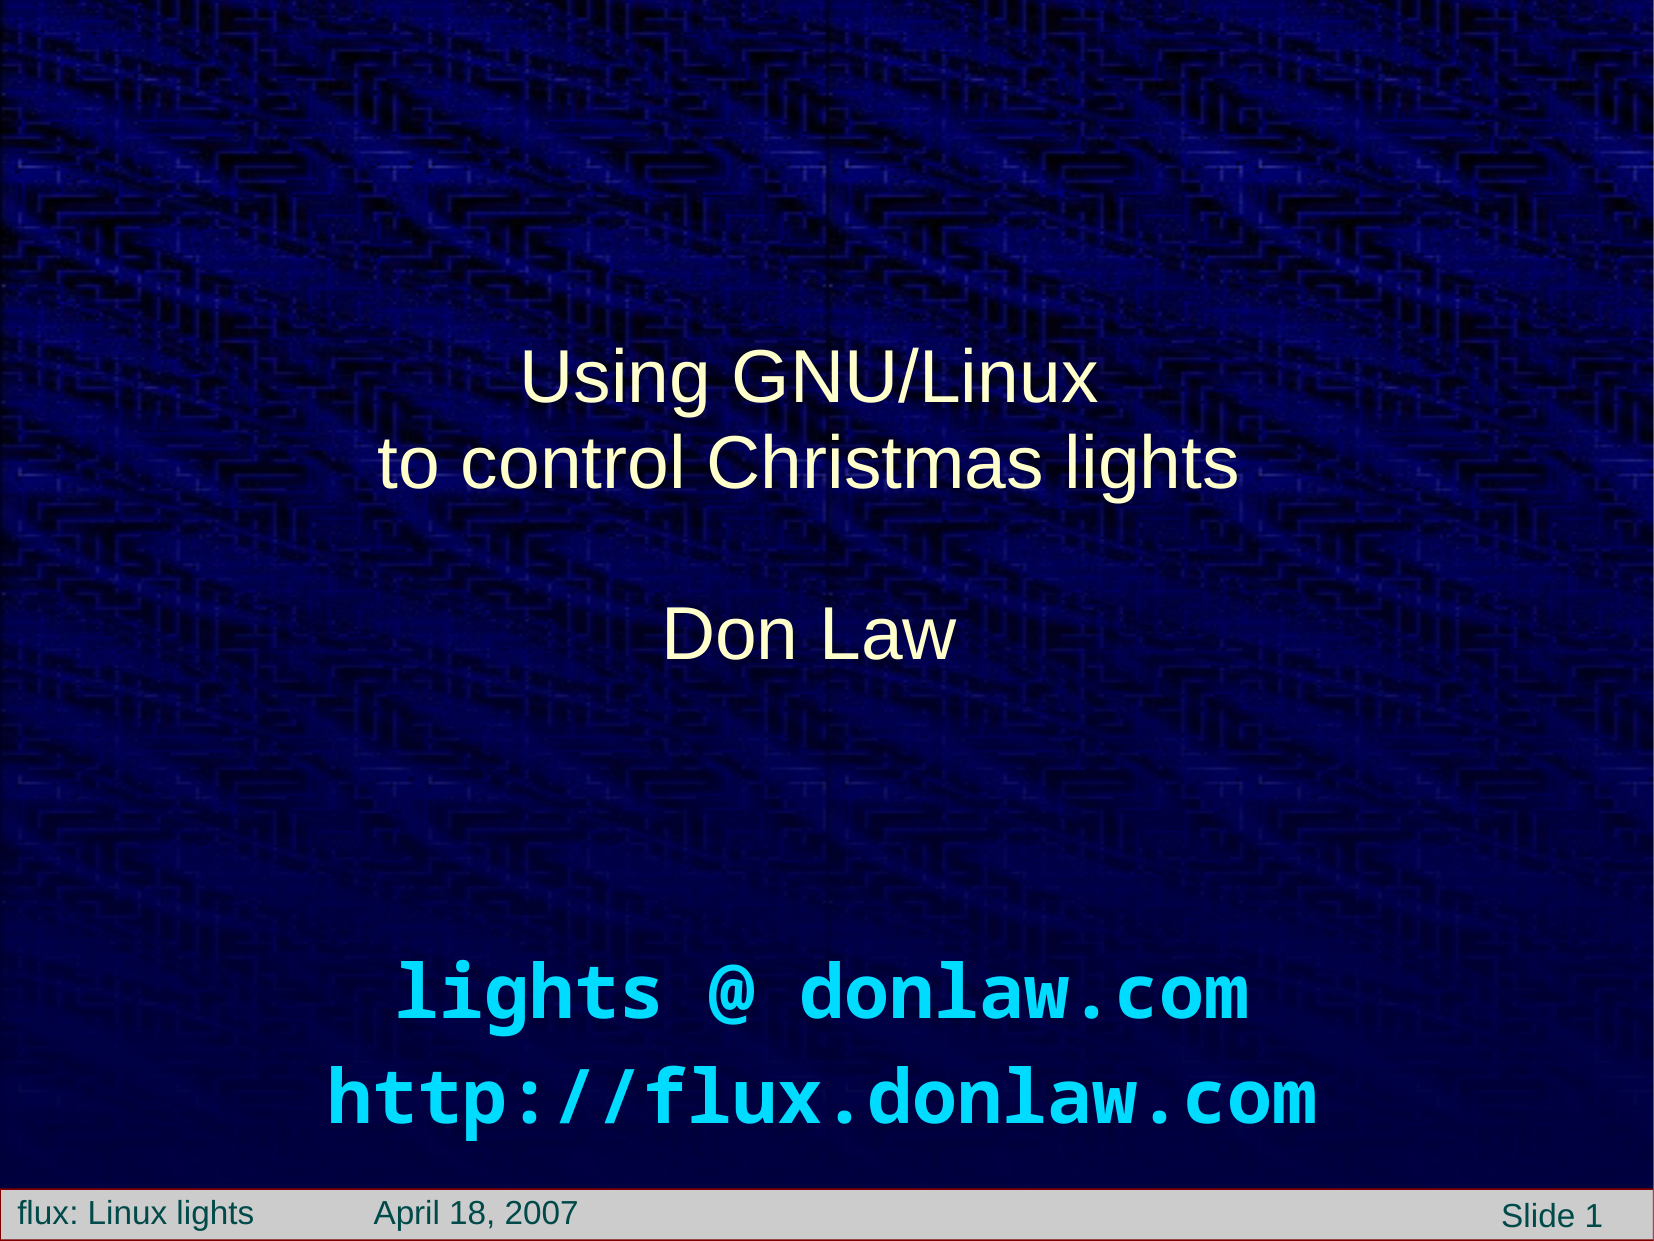

Using GNU/Linux
to control Christmas lights
Don Law
lights @ donlaw.com
http://flux.donlaw.com
flux: Linux lights	April 18, 2007
Slide